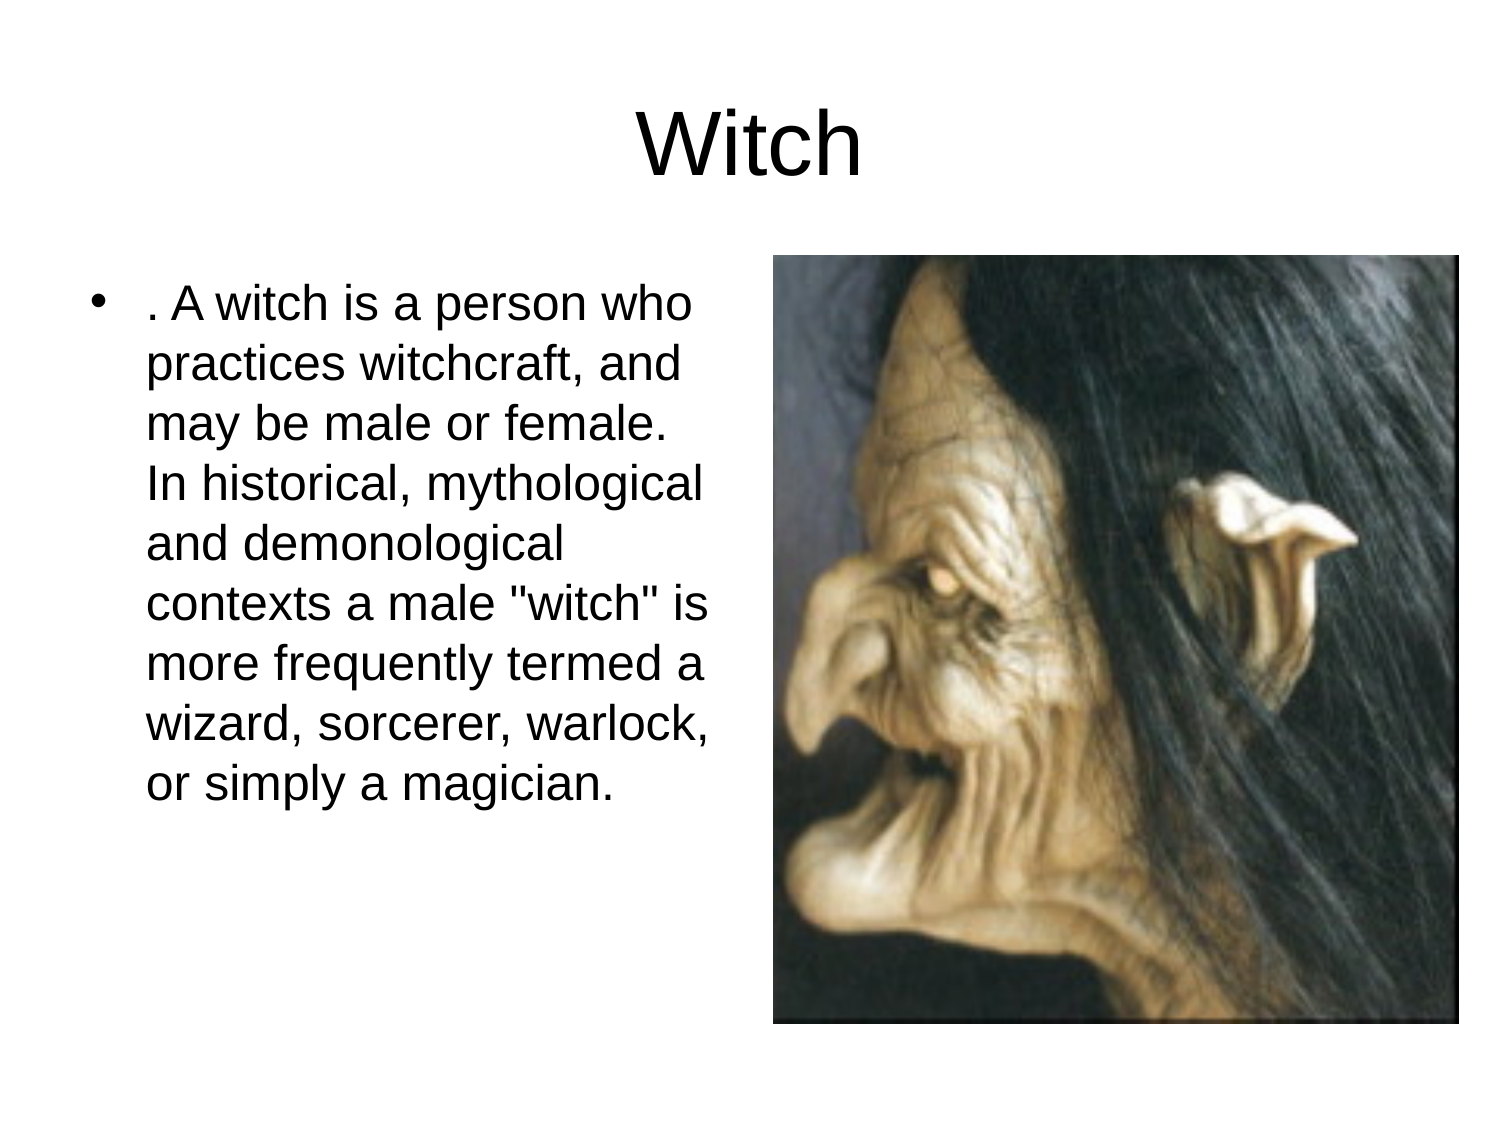

# Witch
. A witch is a person who practices witchcraft, and may be male or female. In historical, mythological and demonological contexts a male "witch" is more frequently termed a wizard, sorcerer, warlock, or simply a magician.